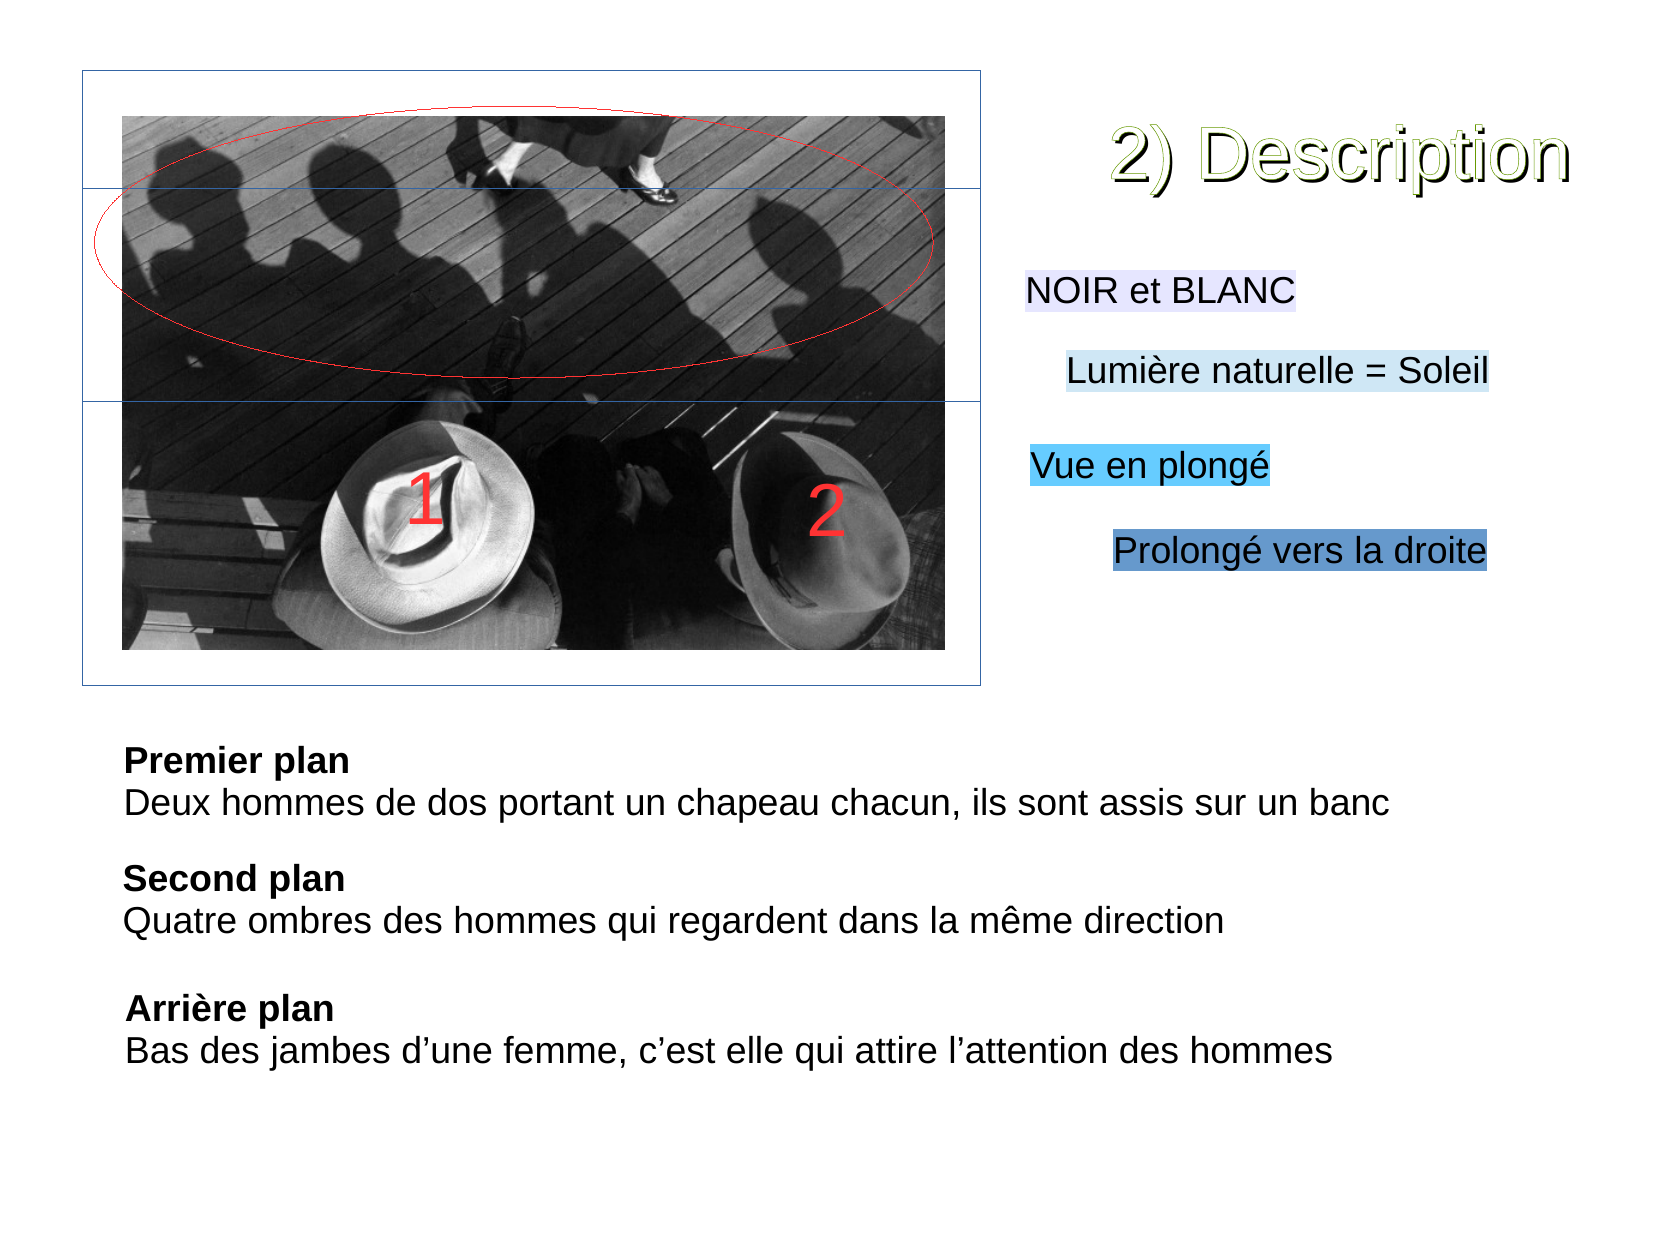

# 2) Description
NOIR et BLANC
Lumière naturelle = Soleil
Vue en plongé
1
2
Prolongé vers la droite
Premier plan
Deux hommes de dos portant un chapeau chacun, ils sont assis sur un banc
Second plan
Quatre ombres des hommes qui regardent dans la même direction
Arrière plan
Bas des jambes d’une femme, c’est elle qui attire l’attention des hommes